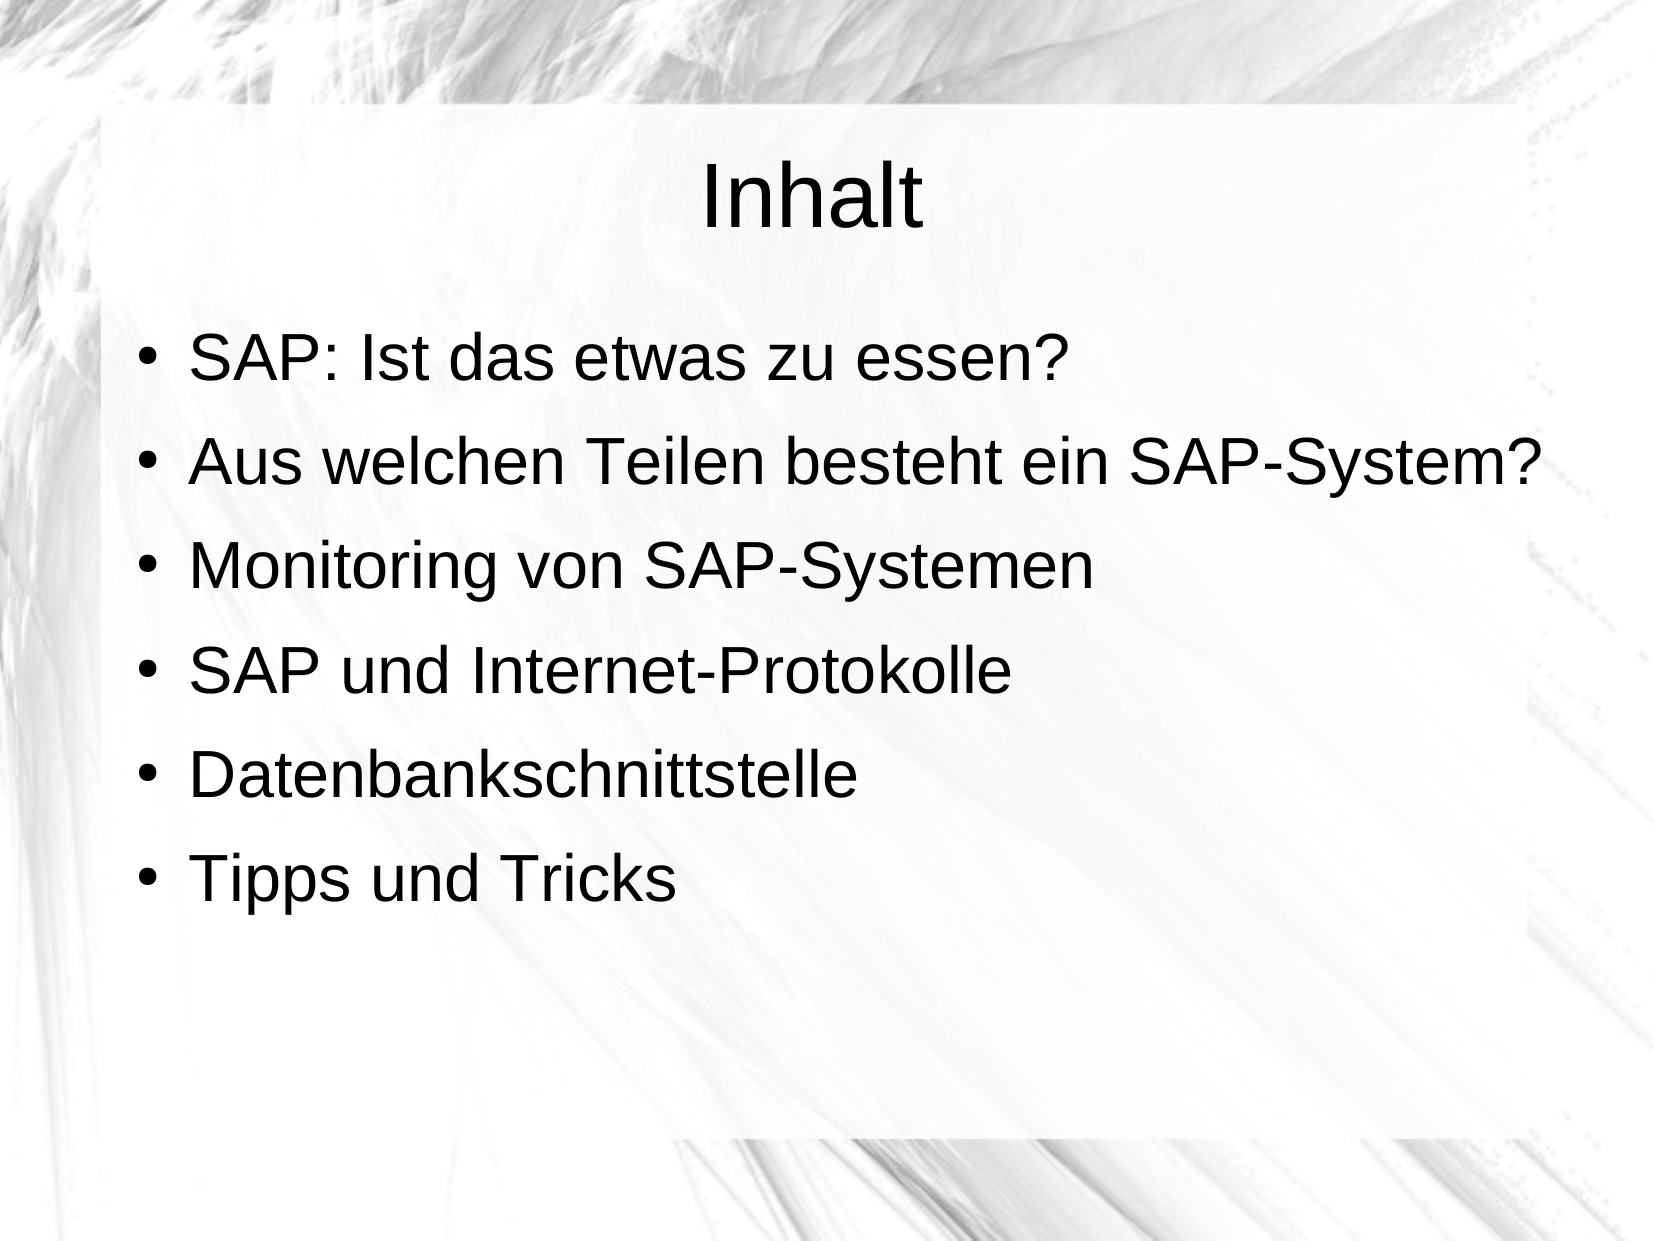

# Inhalt
SAP: Ist das etwas zu essen?
Aus welchen Teilen besteht ein SAP-System?
Monitoring von SAP-Systemen
SAP und Internet-Protokolle
Datenbankschnittstelle
Tipps und Tricks